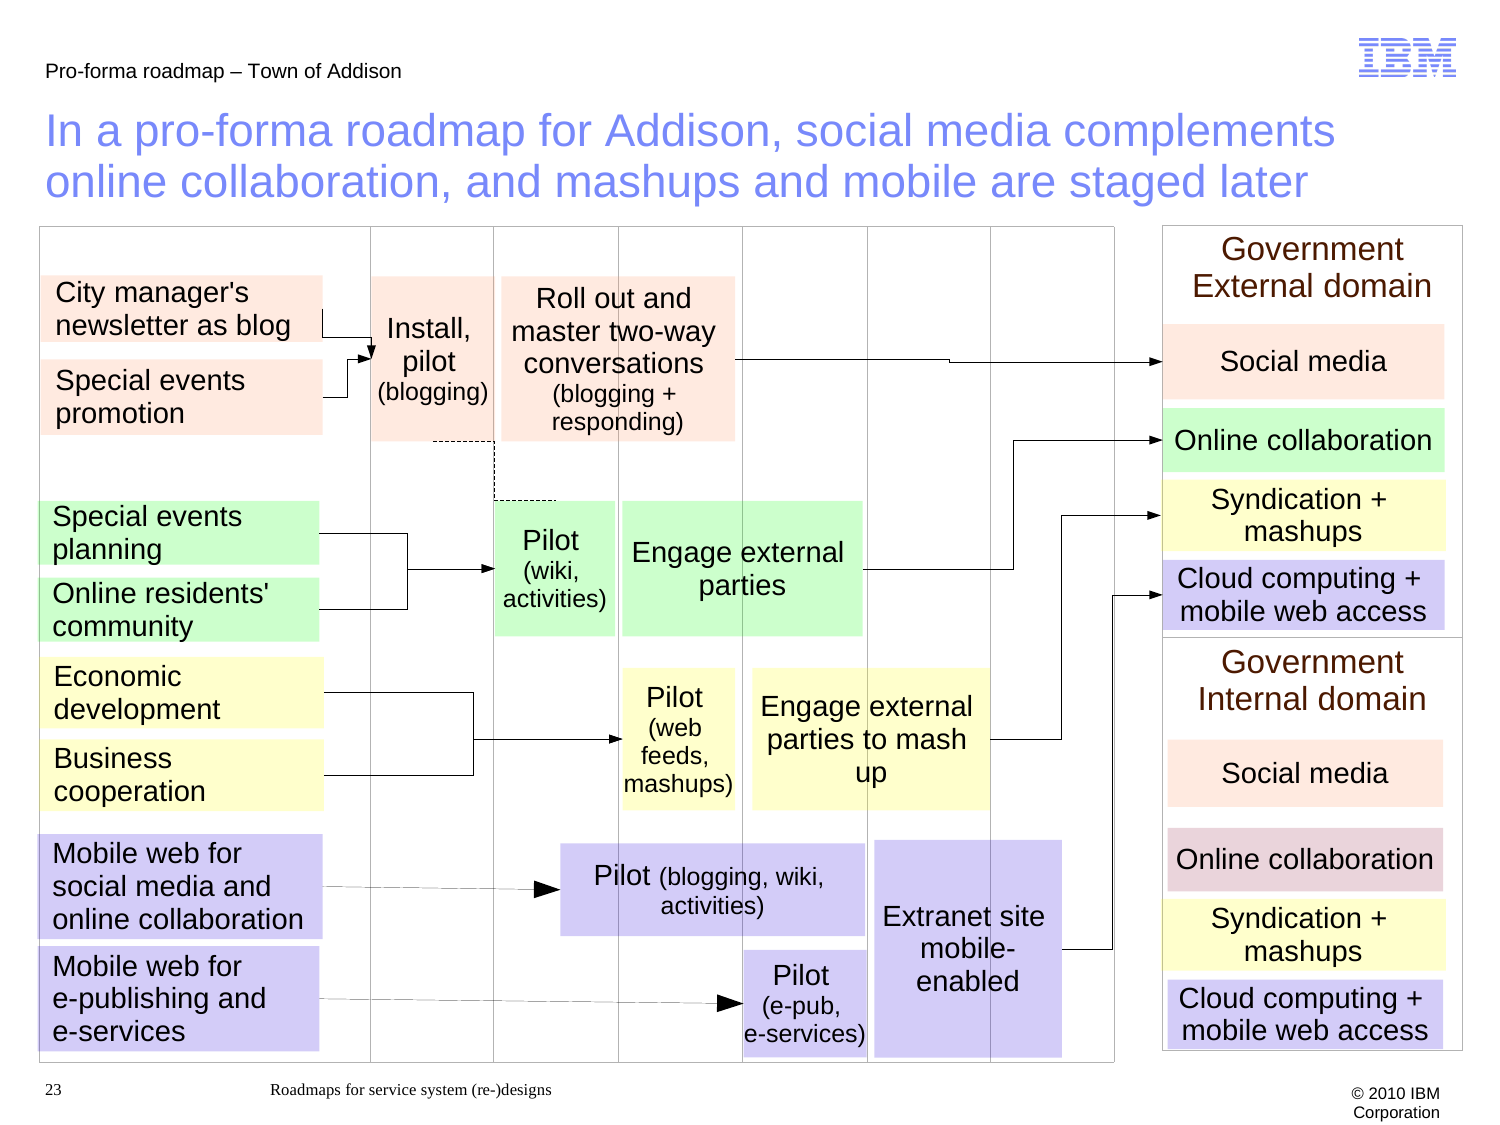

Pro-forma roadmap – Town of Addison
# In a pro-forma roadmap for Addison, social media complements online collaboration, and mashups and mobile are staged later
| Government External domain |
| --- |
| Government Internal domain |
City manager's
newsletter as blog
Install,
pilot
(blogging)
Roll out and
master two-way
conversations
(blogging +
responding)
Social media
Special events
promotion
Online collaboration
Syndication +
mashups
Special events
planning
Pilot
(wiki,
activities)
Engage external
parties
Cloud computing +
mobile web access
Online residents'
community
Economic
development
Pilot
(web
feeds,
mashups)
Engage external
parties to mash
up
Business
cooperation
Social media
Online collaboration
Mobile web for
social media and
online collaboration
Extranet site
mobile-
enabled
Pilot (blogging, wiki,
activities)
Syndication +
mashups
Mobile web for
e-publishing and
e-services
Pilot
(e-pub,
e-services)
Cloud computing +
mobile web access
23
Roadmaps for service system (re-)designs